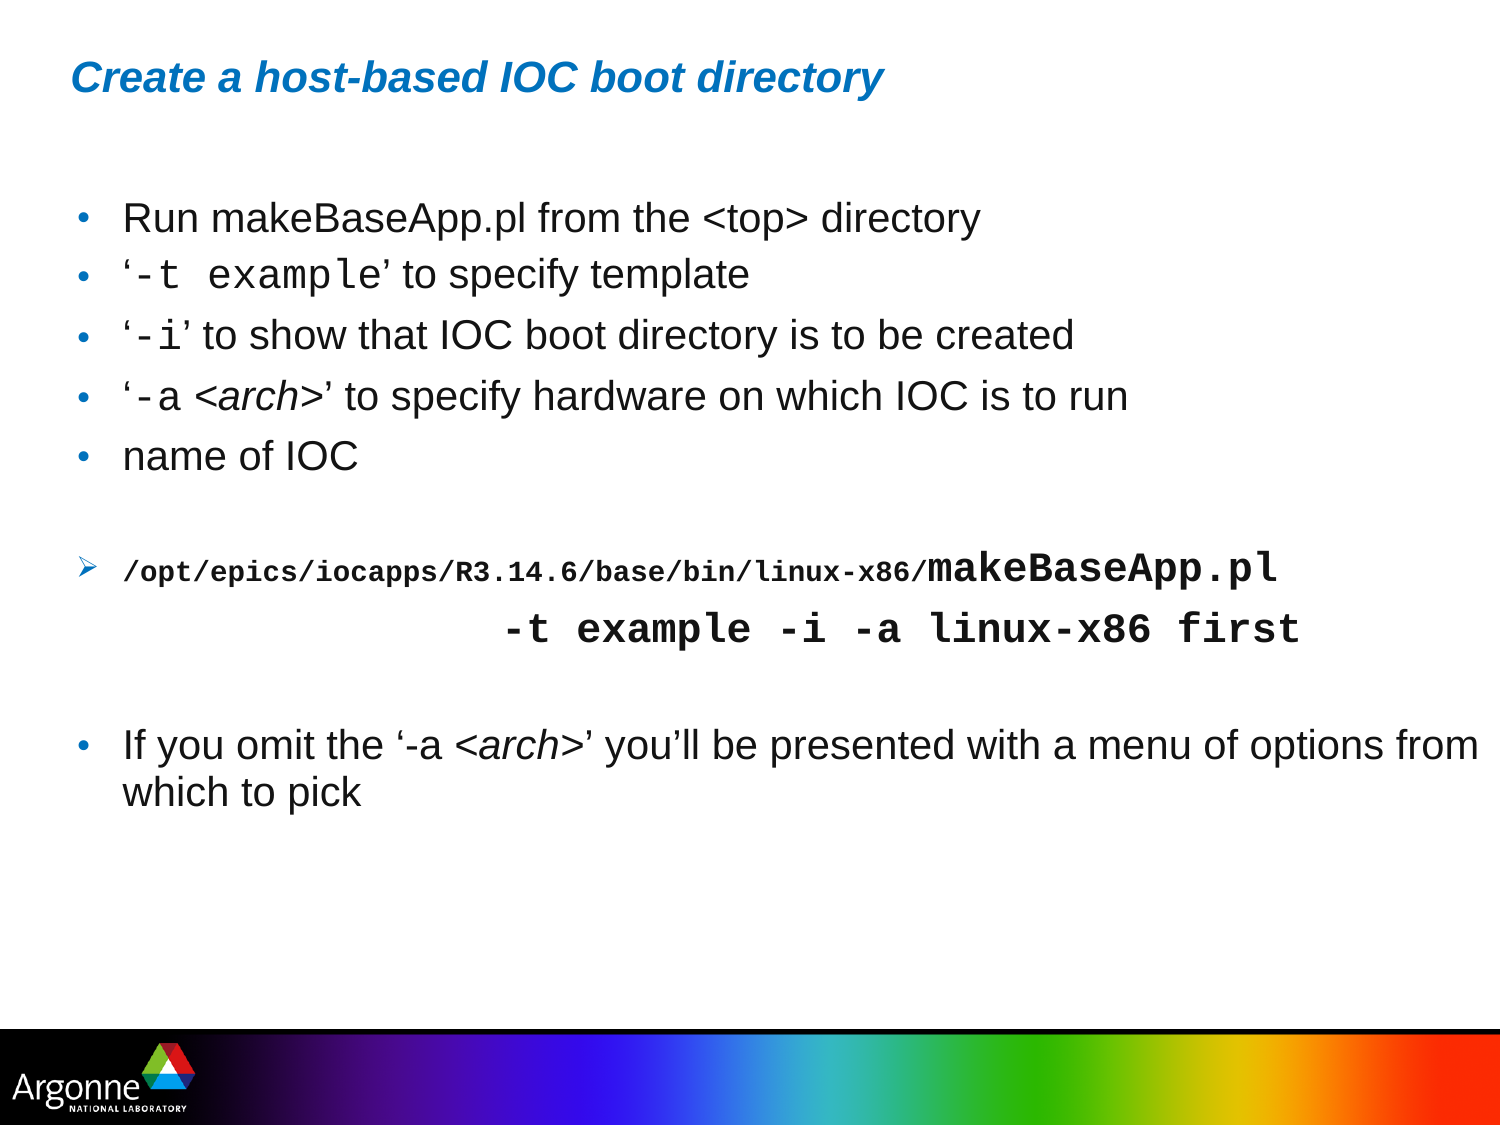

# Create a host-based IOC boot directory
Run makeBaseApp.pl from the <top> directory
‘-t example’ to specify template
‘-i’ to show that IOC boot directory is to be created
‘-a <arch>’ to specify hardware on which IOC is to run
name of IOC
/opt/epics/iocapps/R3.14.6/base/bin/linux-x86/makeBaseApp.pl
 -t example -i -a linux-x86 first
If you omit the ‘-a <arch>’ you’ll be presented with a menu of options from which to pick